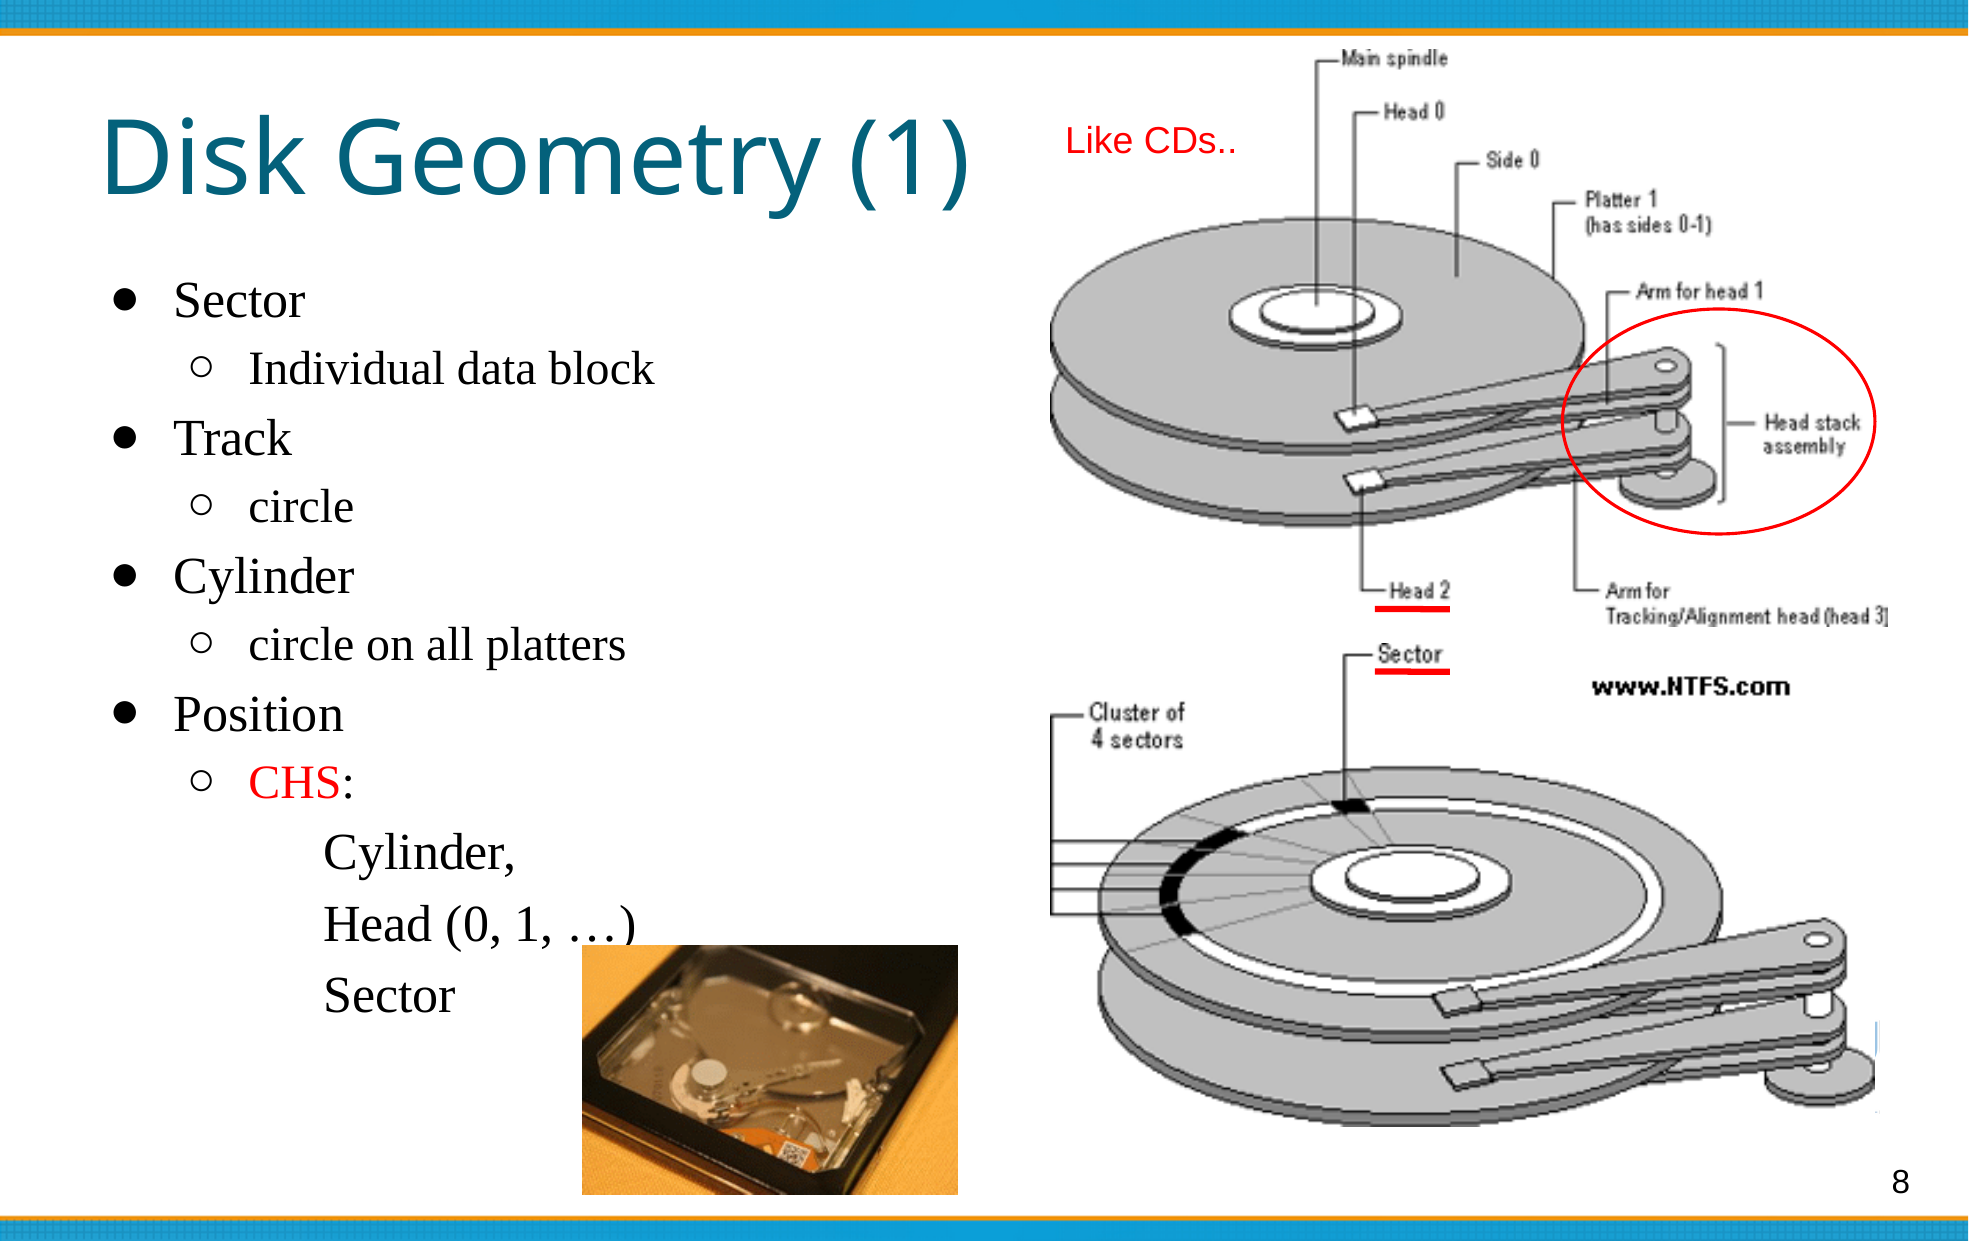

# Disk Geometry (1)
Like CDs..
Sector
Individual data block
Track
circle
Cylinder
circle on all platters
Position
CHS:
Cylinder,
Head (0, 1, …)
Sector